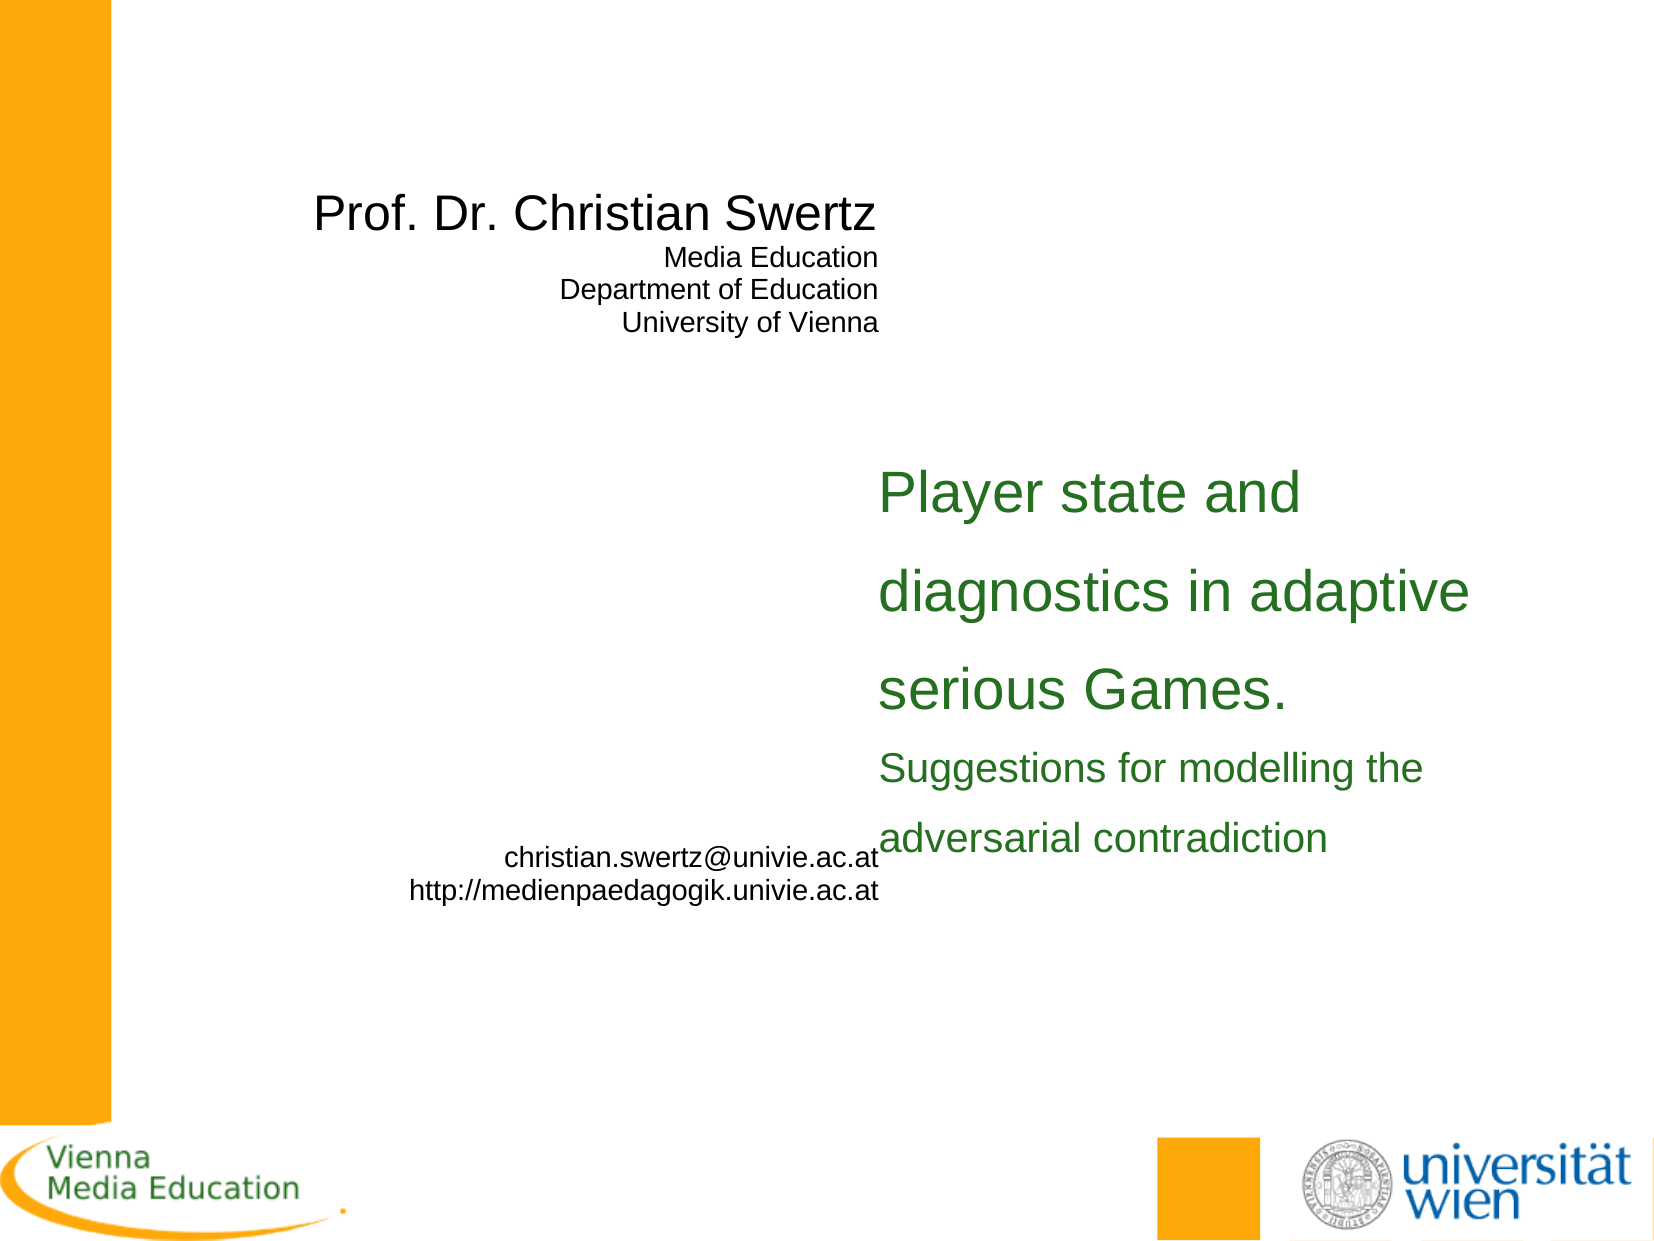

Prof. Dr. Christian Swertz
Media Education
Department of Education
University of Vienna
Player state and diagnostics in adaptive serious Games.
Suggestions for modelling the adversarial contradiction
christian.swertz@univie.ac.at
http://medienpaedagogik.univie.ac.at